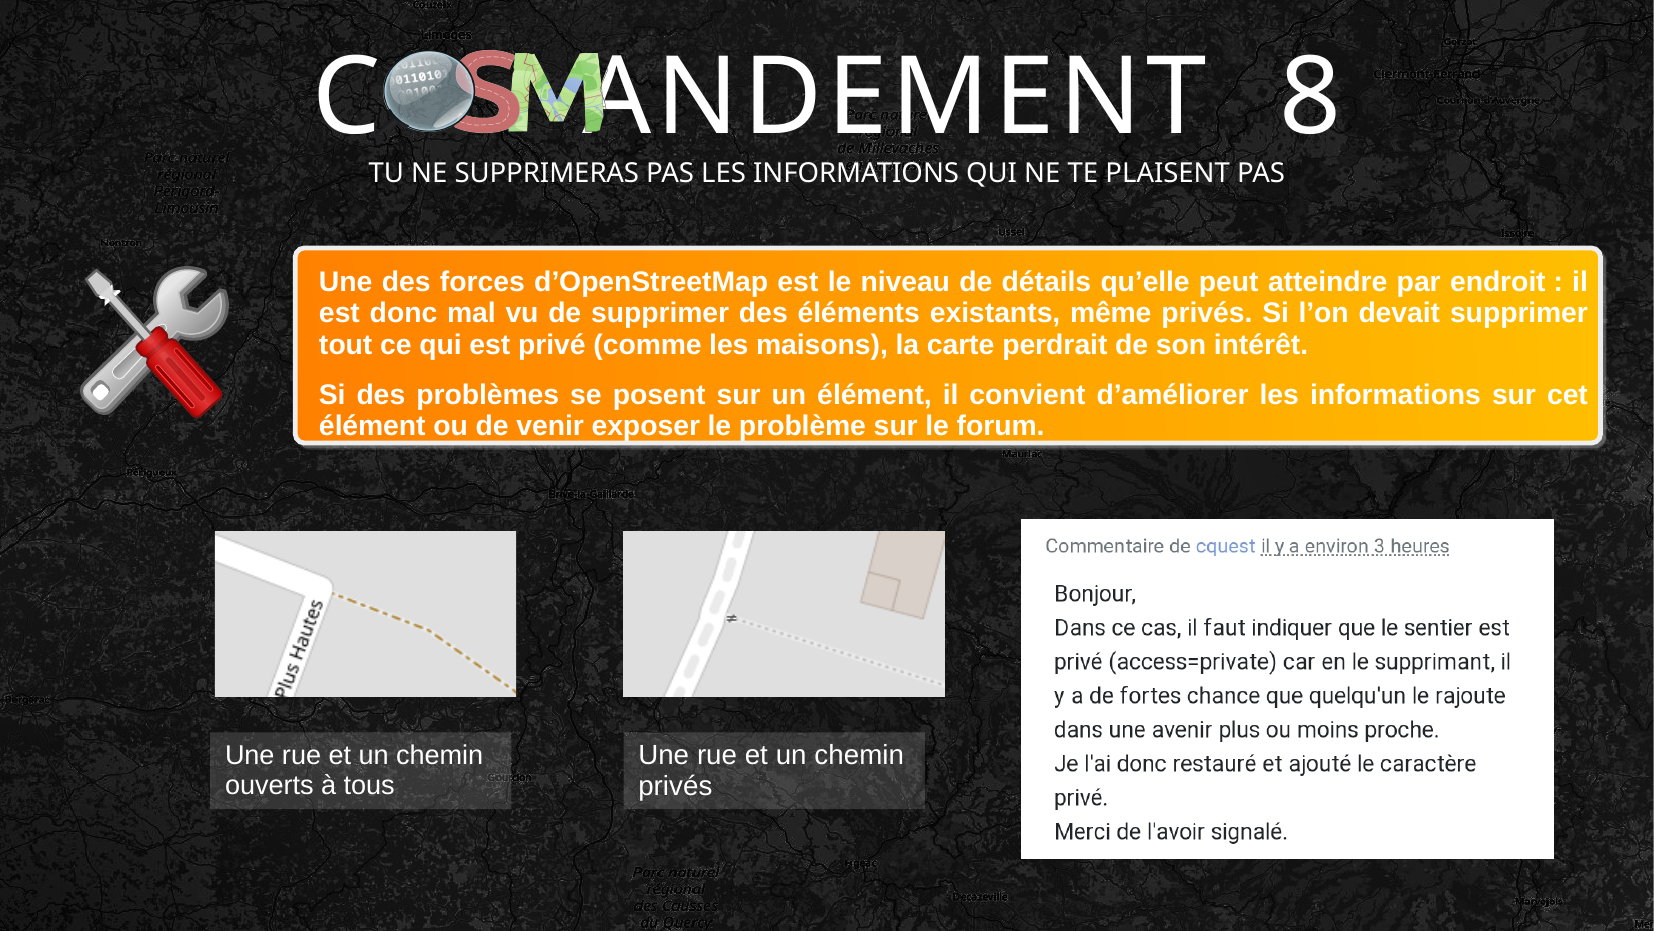

C ANDEMENT 8
TU NE SUPPRIMERAS PAS LES INFORMATIONS QUI NE TE PLAISENT PAS
# Une des forces d’OpenStreetMap est le niveau de détails qu’elle peut atteindre par endroit : il est donc mal vu de supprimer des éléments existants, même privés. Si l’on devait supprimer tout ce qui est privé (comme les maisons), la carte perdrait de son intérêt.
Si des problèmes se posent sur un élément, il convient d’améliorer les informations sur cet élément ou de venir exposer le problème sur le forum.
Une rue et un chemin ouverts à tous
Une rue et un chemin privés